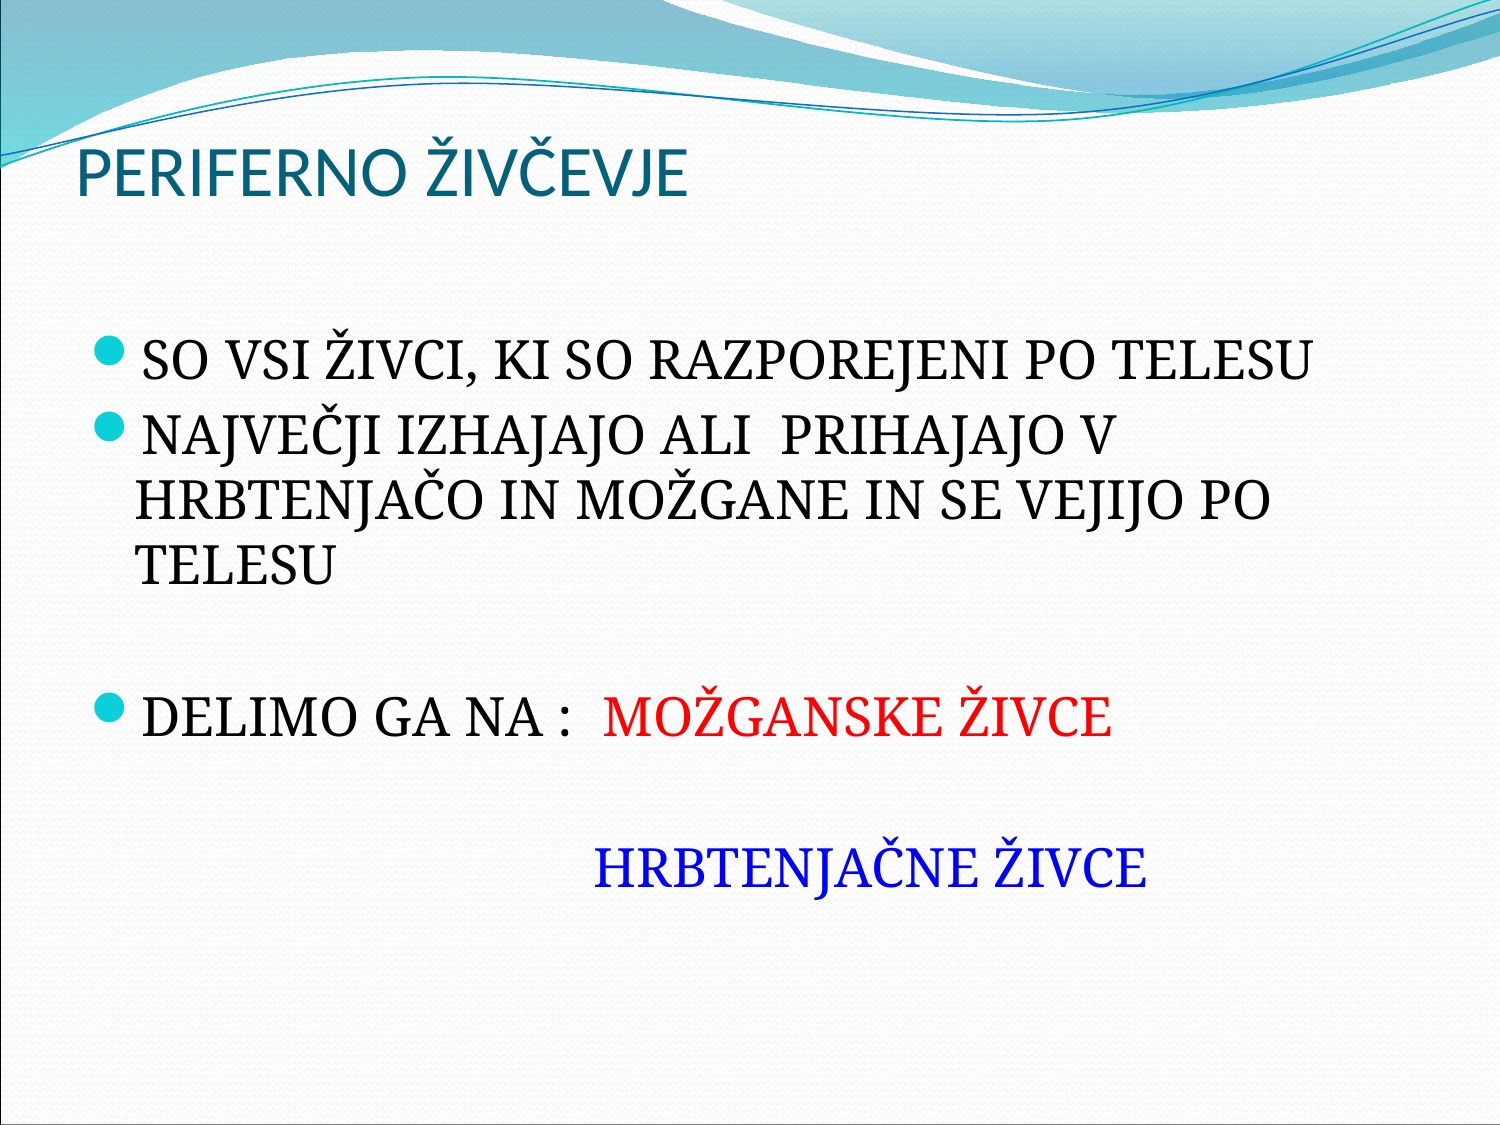

# PERIFERNO ŽIVČEVJE
SO VSI ŽIVCI, KI SO RAZPOREJENI PO TELESU
NAJVEČJI IZHAJAJO ALI PRIHAJAJO V HRBTENJAČO IN MOŽGANE IN SE VEJIJO PO TELESU
DELIMO GA NA : MOŽGANSKE ŽIVCE
 HRBTENJAČNE ŽIVCE